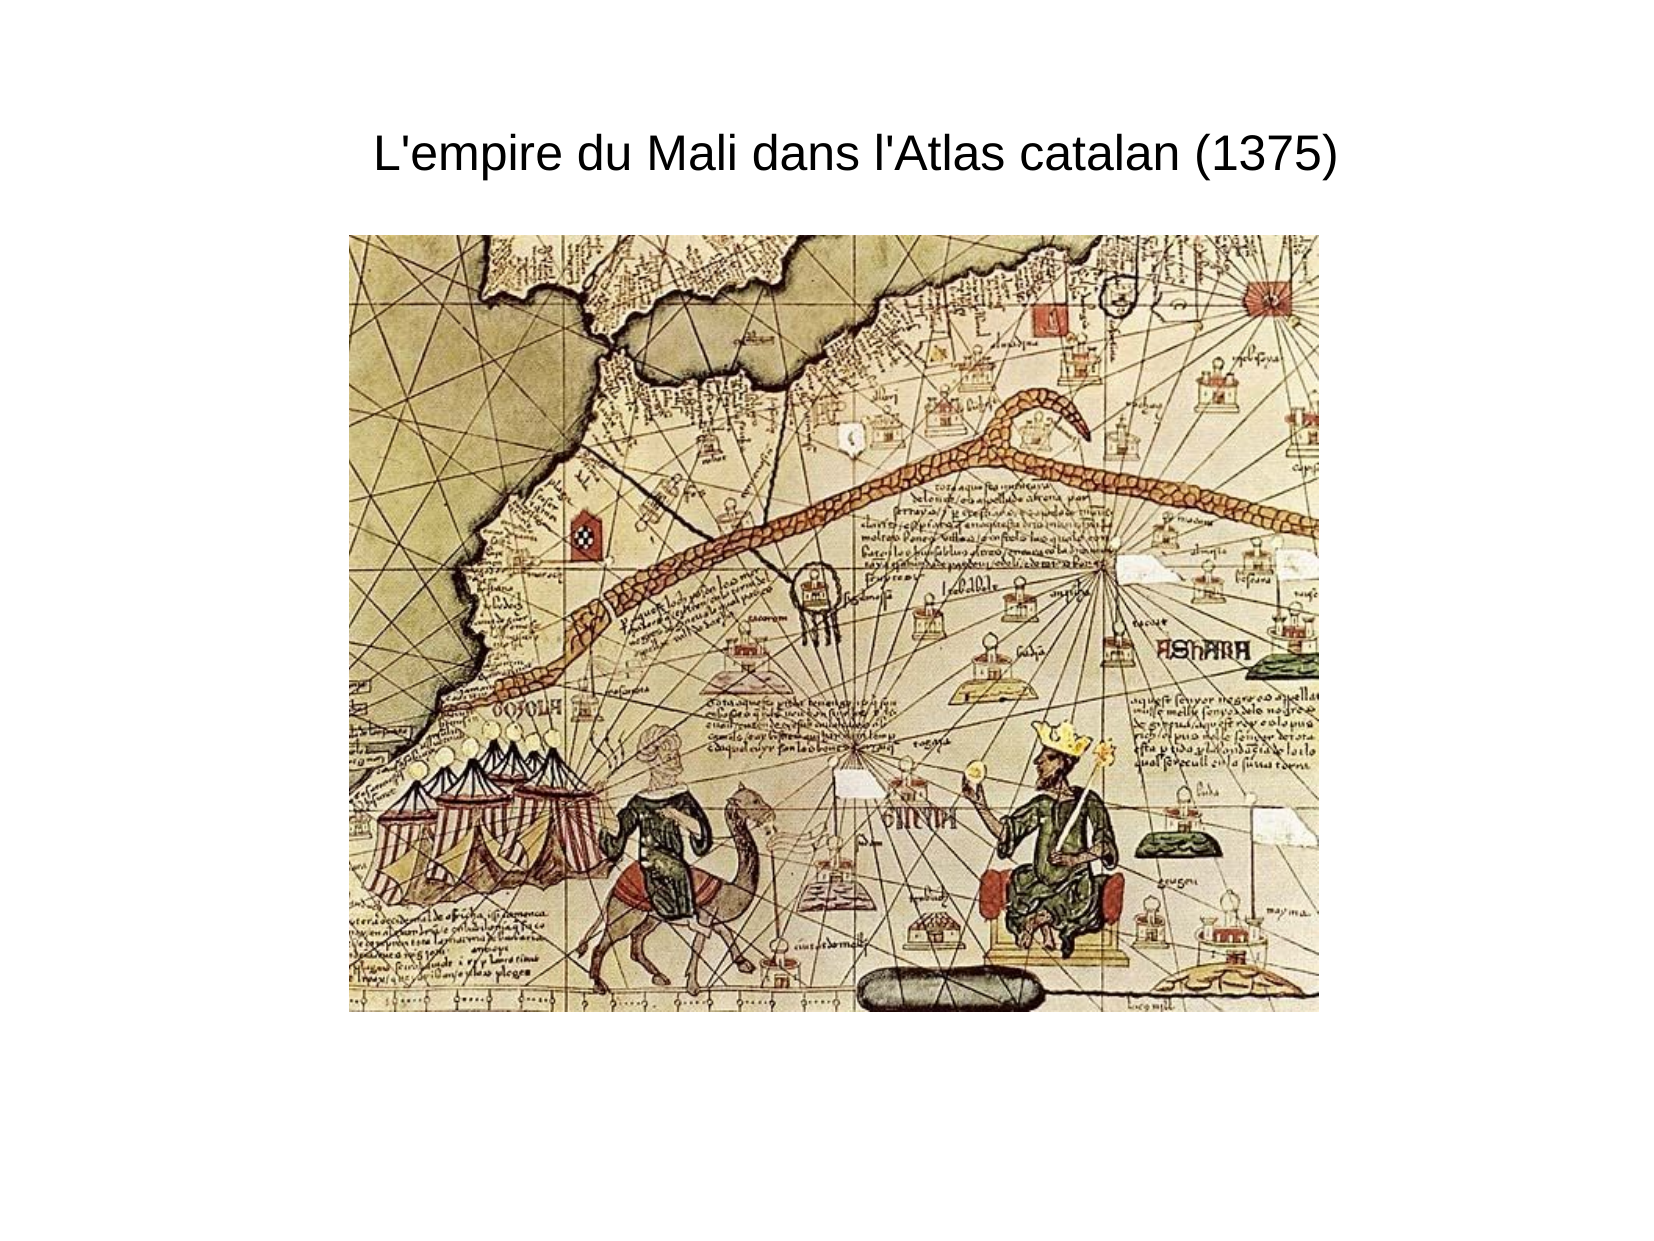

L'empire du Mali dans l'Atlas catalan (1375)